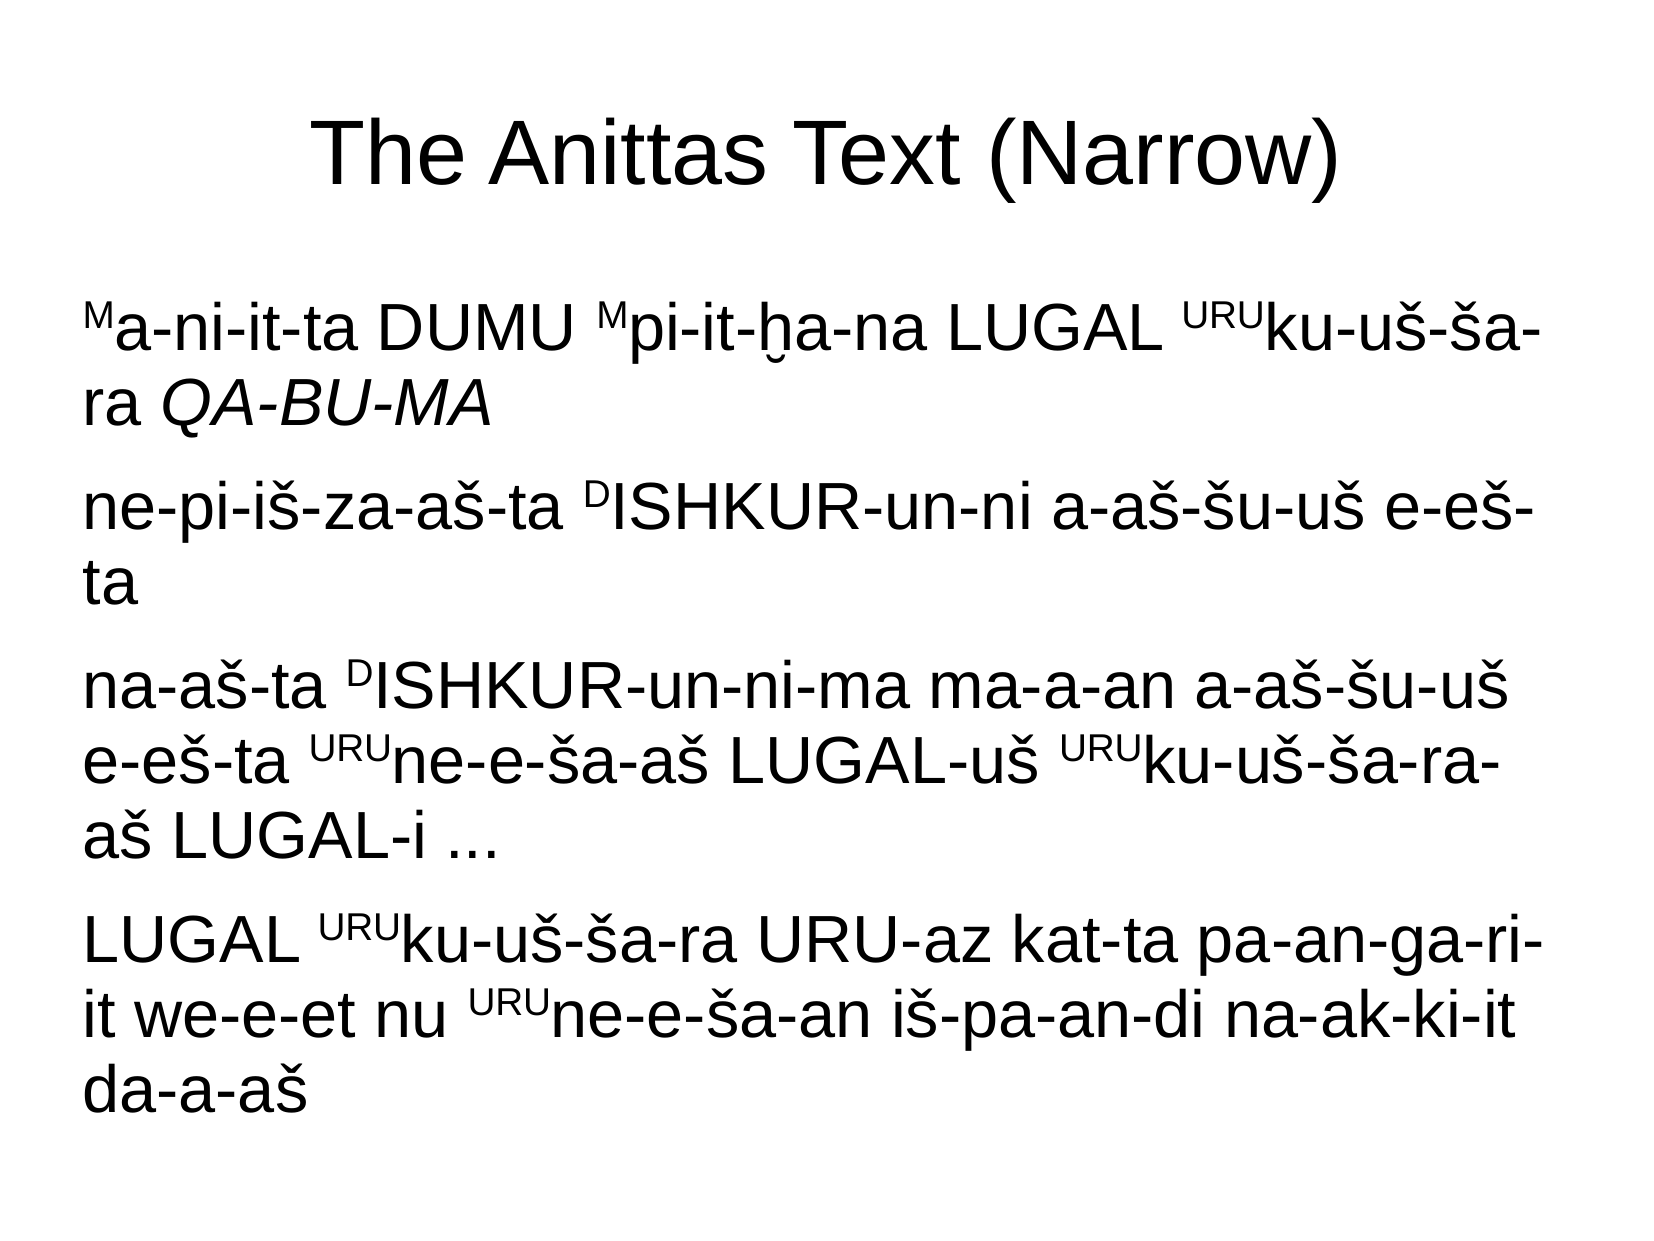

# The Anittas Text (Narrow)
Ma-ni-it-ta DUMU Mpi-it-ḫa-na LUGAL URUku-uš-ša-ra QA-BU-MA
ne-pi-iš-za-aš-ta DISHKUR-un-ni a-aš-šu-uš e-eš-ta
na-aš-ta DISHKUR-un-ni-ma ma-a-an a-aš-šu-uš e-eš-ta URUne-e-ša-aš LUGAL-uš URUku-uš-ša-ra-aš LUGAL-i ...
LUGAL URUku-uš-ša-ra URU-az kat-ta pa-an-ga-ri-it we-e-et nu URUne-e-ša-an iš-pa-an-di na-ak-ki-it da-a-aš